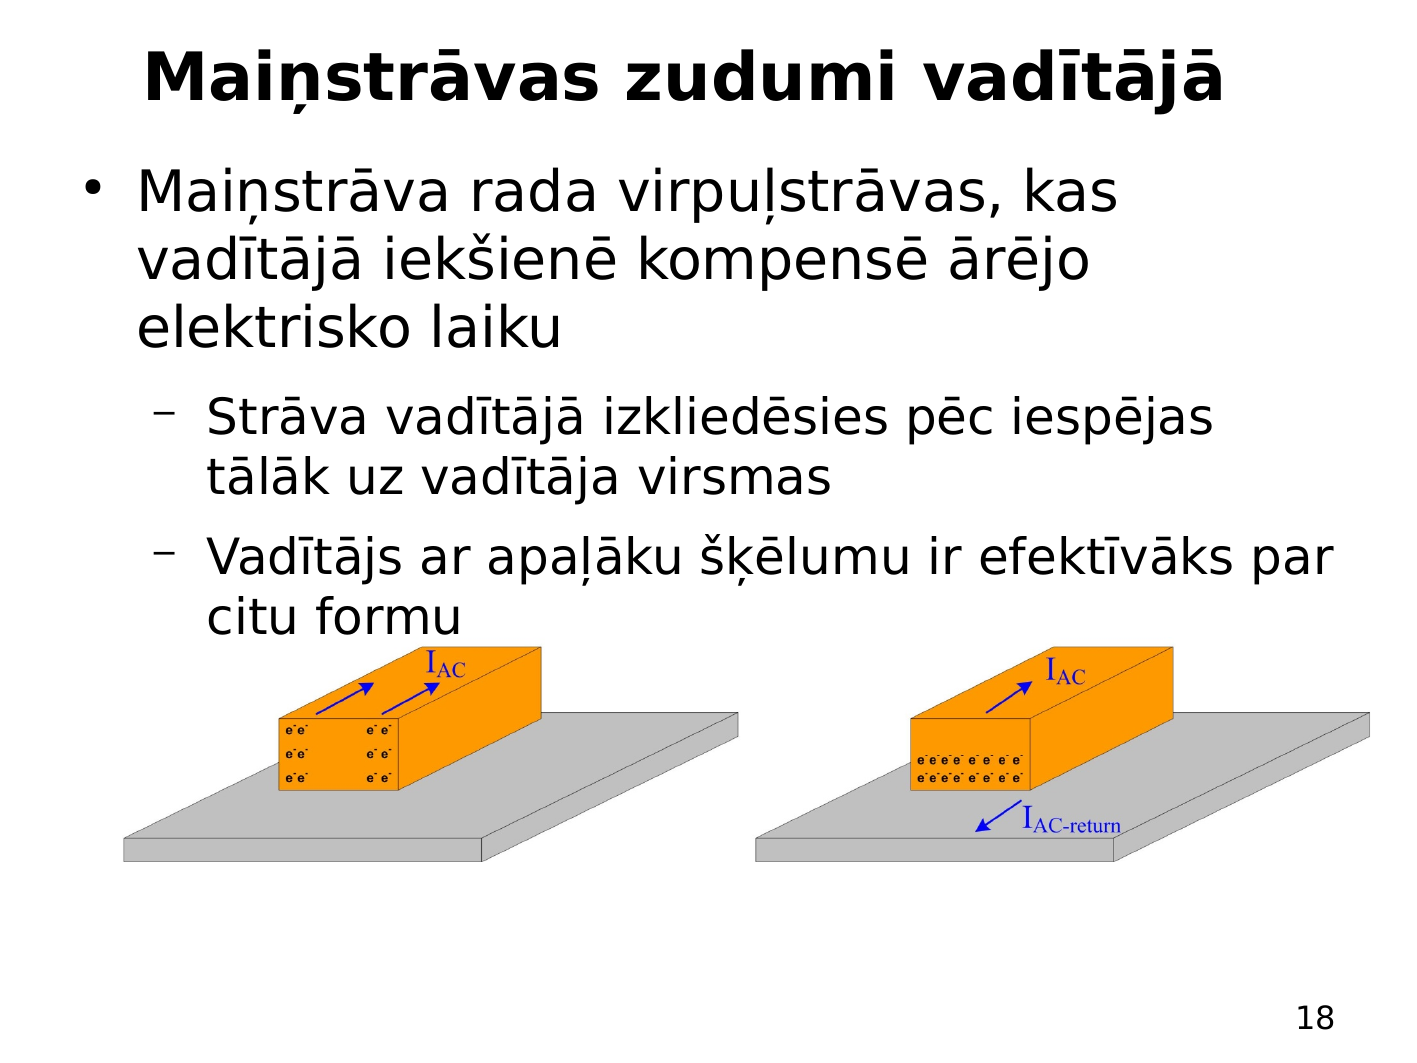

# Maiņstrāvas zudumi vadītājā
Maiņstrāva rada virpuļstrāvas, kas vadītājā iekšienē kompensē ārējo elektrisko laiku
Strāva vadītājā izkliedēsies pēc iespējas tālāk uz vadītāja virsmas
Vadītājs ar apaļāku šķēlumu ir efektīvāks par citu formu
Frekvencei pieaugot, šis efekts pieaug